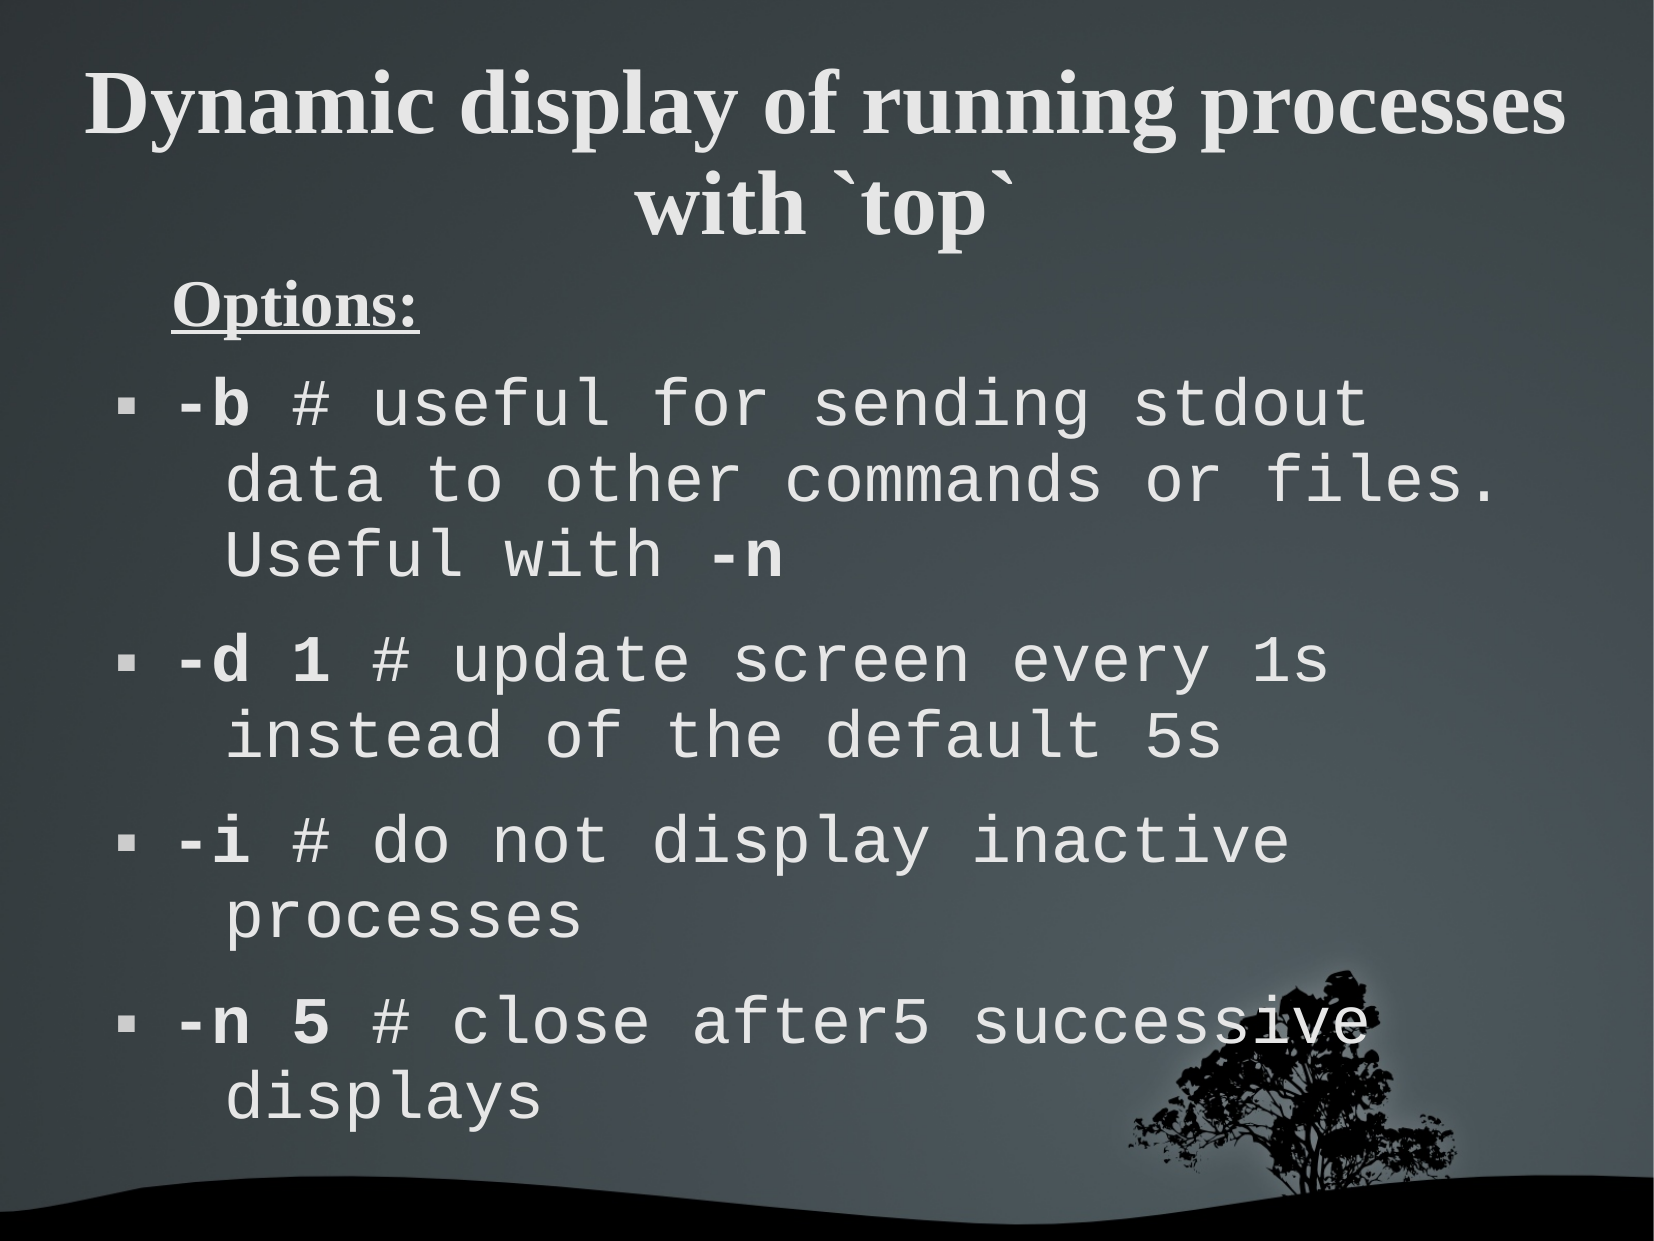

Dynamic display of running processes with `top`
# Options:
-b # useful for sending stdout data to other commands or files. Useful with -n
-d 1 # update screen every 1s instead of the default 5s
-i # do not display inactive processes
-n 5 # close after5 successive displays